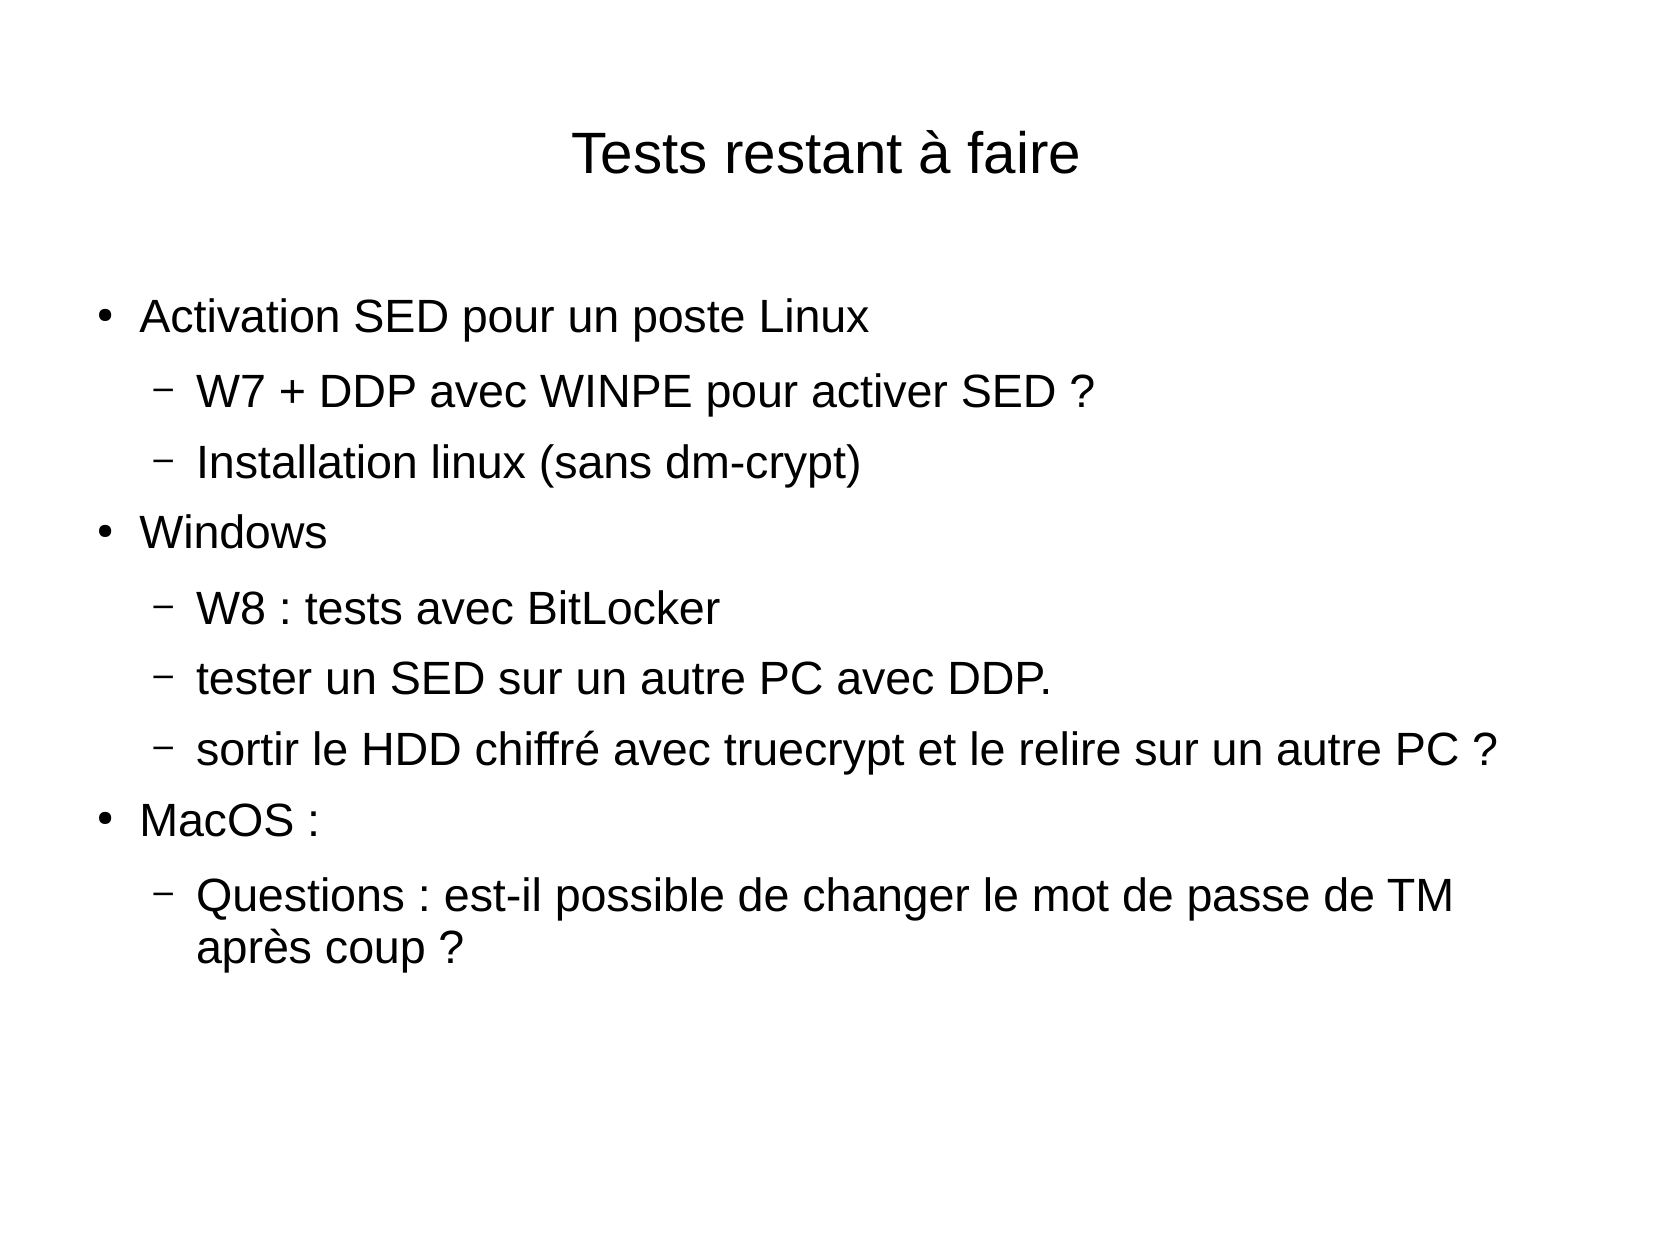

# Tests restant à faire
Activation SED pour un poste Linux
W7 + DDP avec WINPE pour activer SED ?
Installation linux (sans dm-crypt)
Windows
W8 : tests avec BitLocker
tester un SED sur un autre PC avec DDP.
sortir le HDD chiffré avec truecrypt et le relire sur un autre PC ?
MacOS :
Questions : est-il possible de changer le mot de passe de TM après coup ?